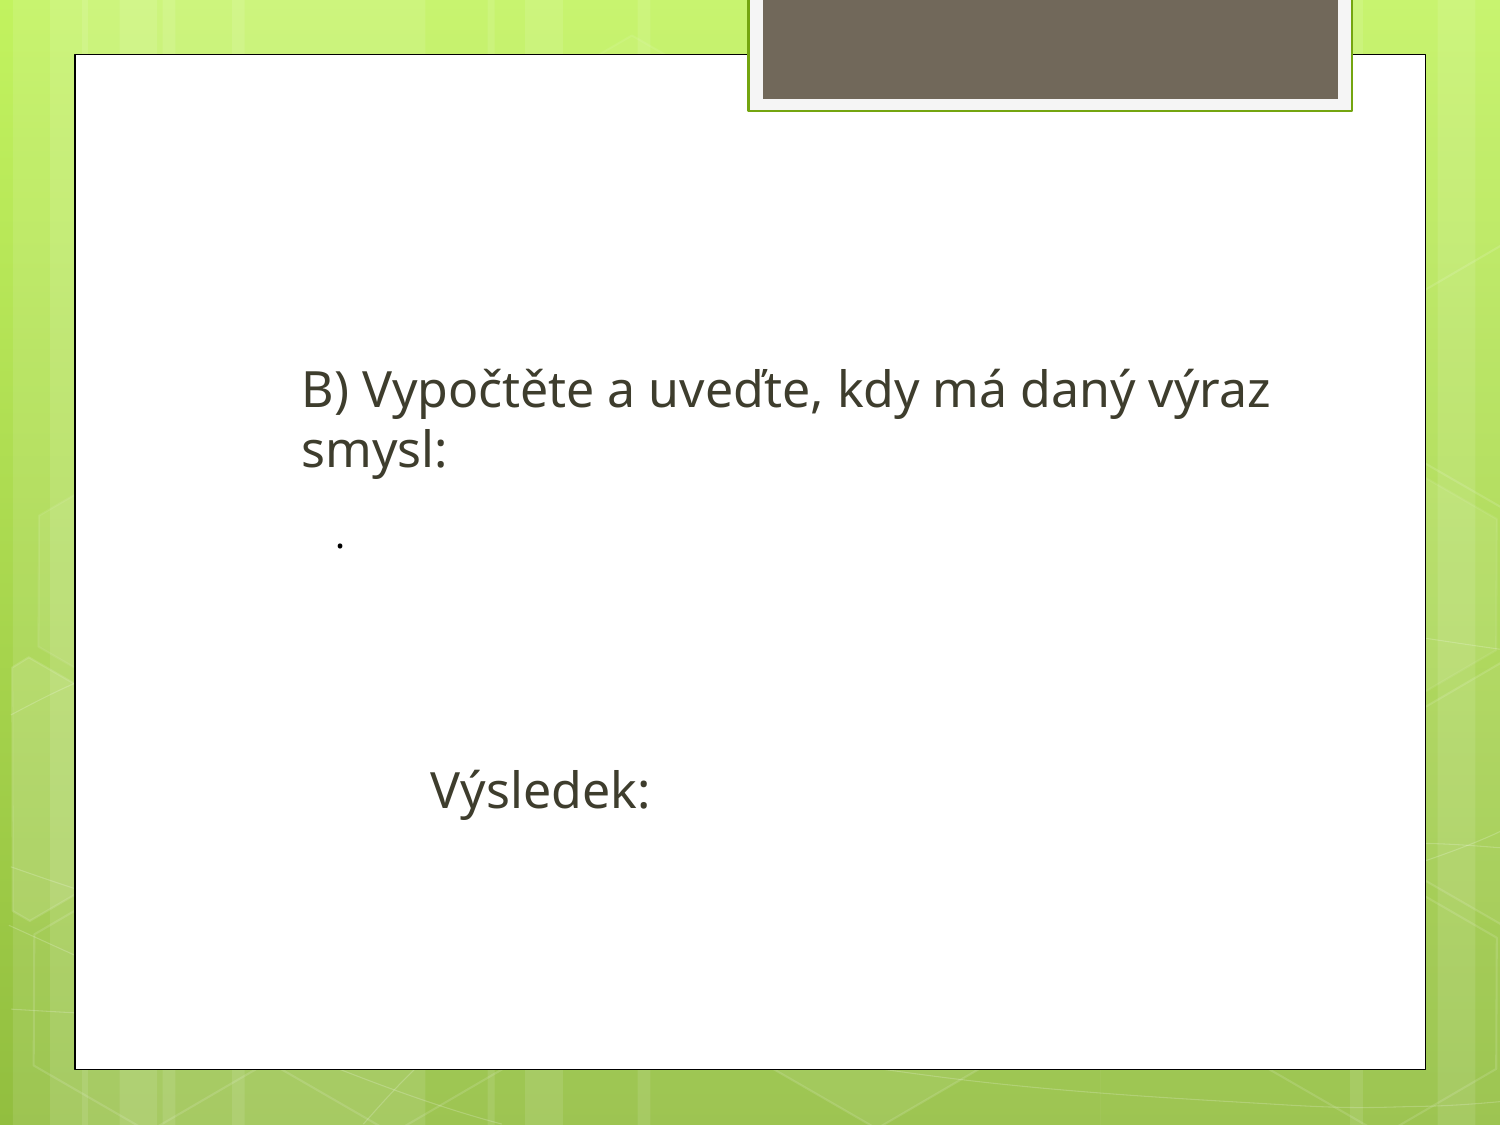

# B) Vypočtěte a uveďte, kdy má daný výraz smysl:
 .
Výsledek: